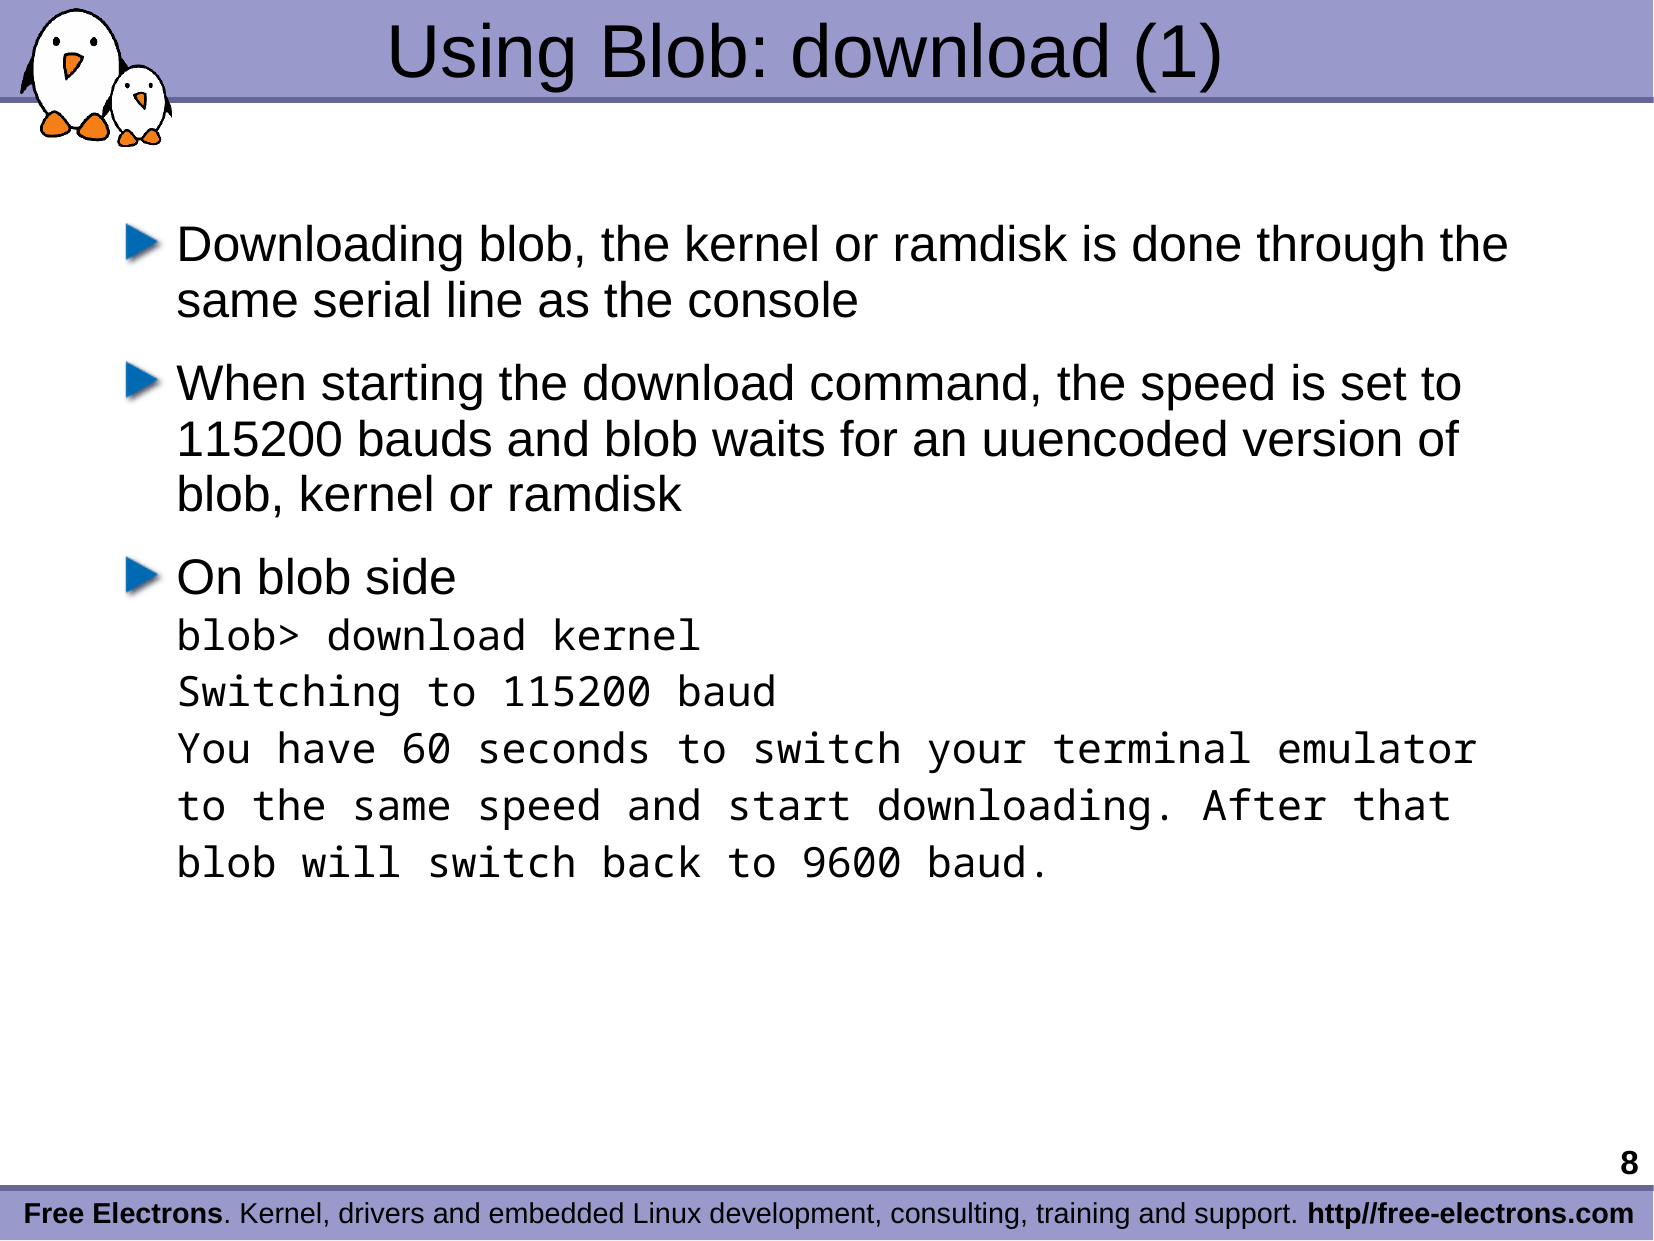

# Using Blob: download (1)
Downloading blob, the kernel or ramdisk is done through the same serial line as the console
When starting the download command, the speed is set to 115200 bauds and blob waits for an uuencoded version of blob, kernel or ramdisk
On blob side
blob> download kernel
Switching to 115200 baud
You have 60 seconds to switch your terminal emulator to the same speed and start downloading. After that blob will switch back to 9600 baud.